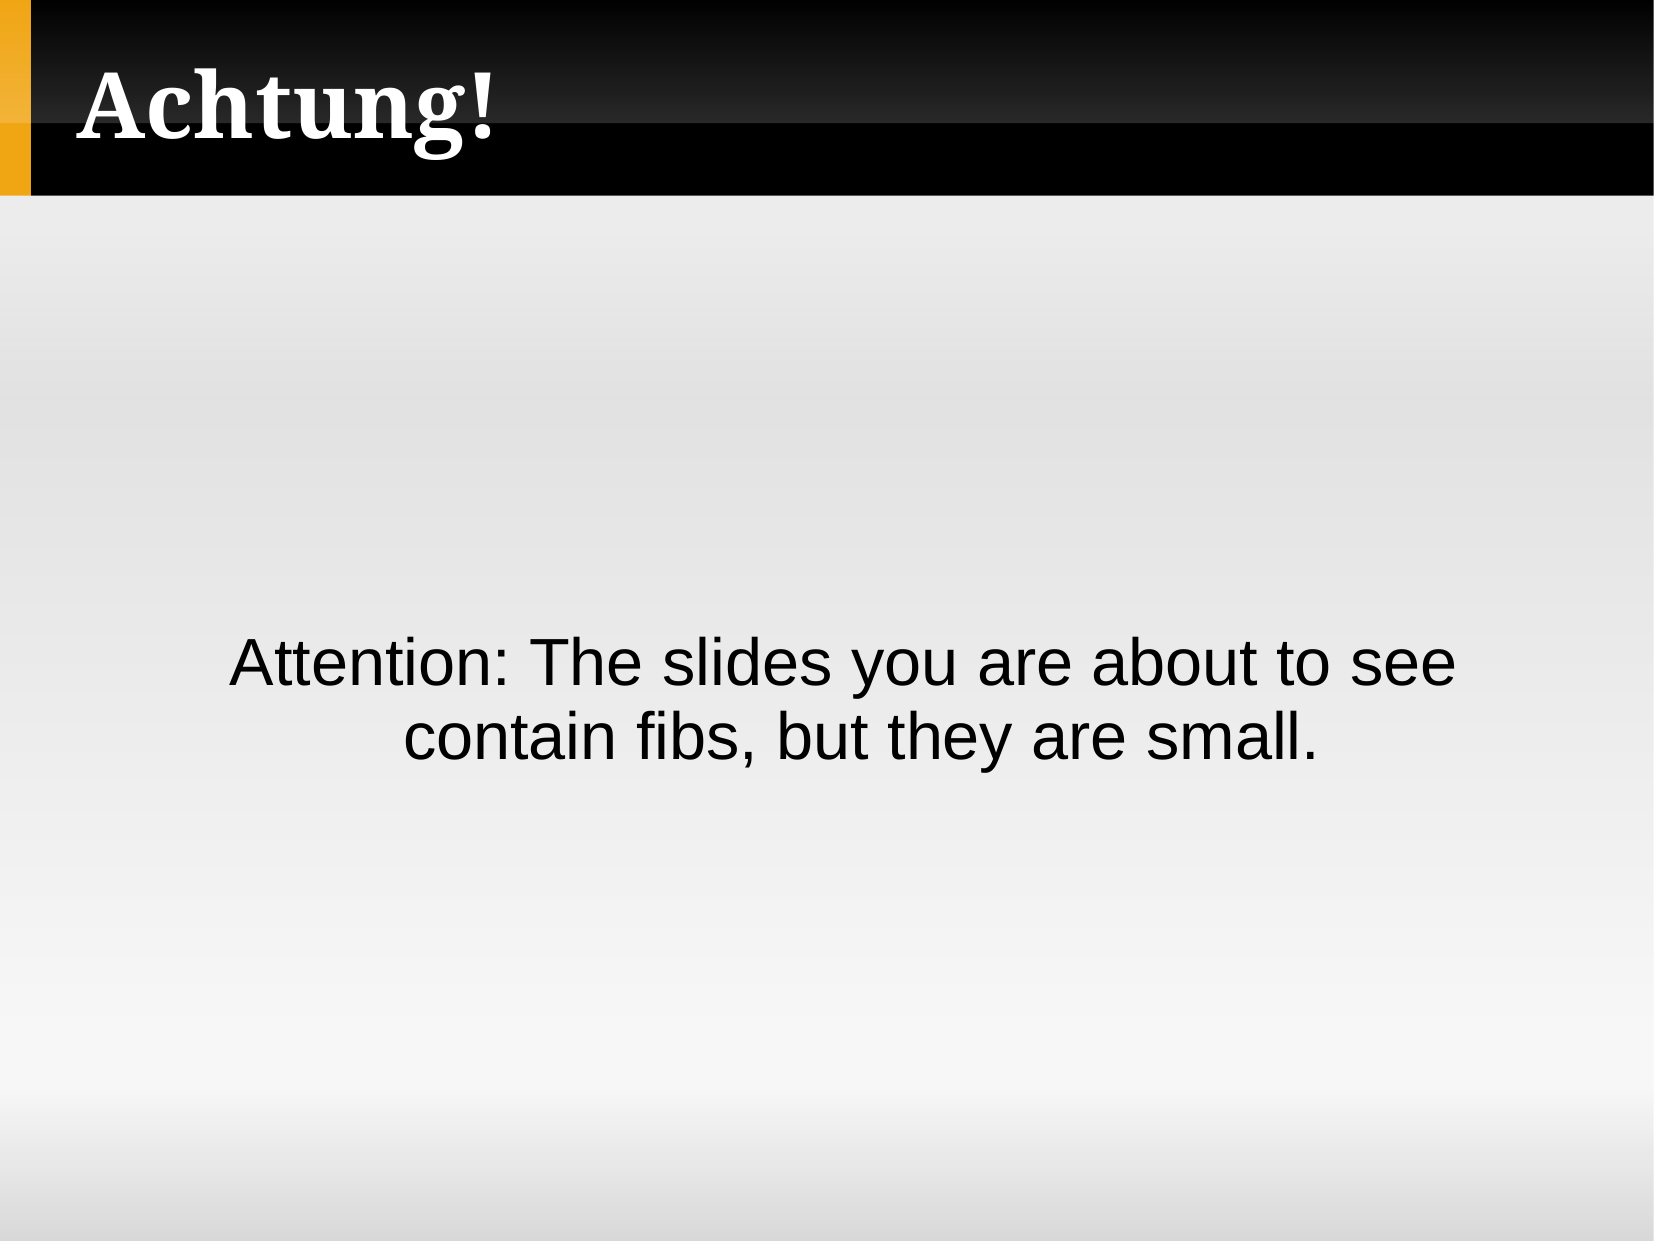

# Achtung!
Attention: The slides you are about to see contain fibs, but they are small.